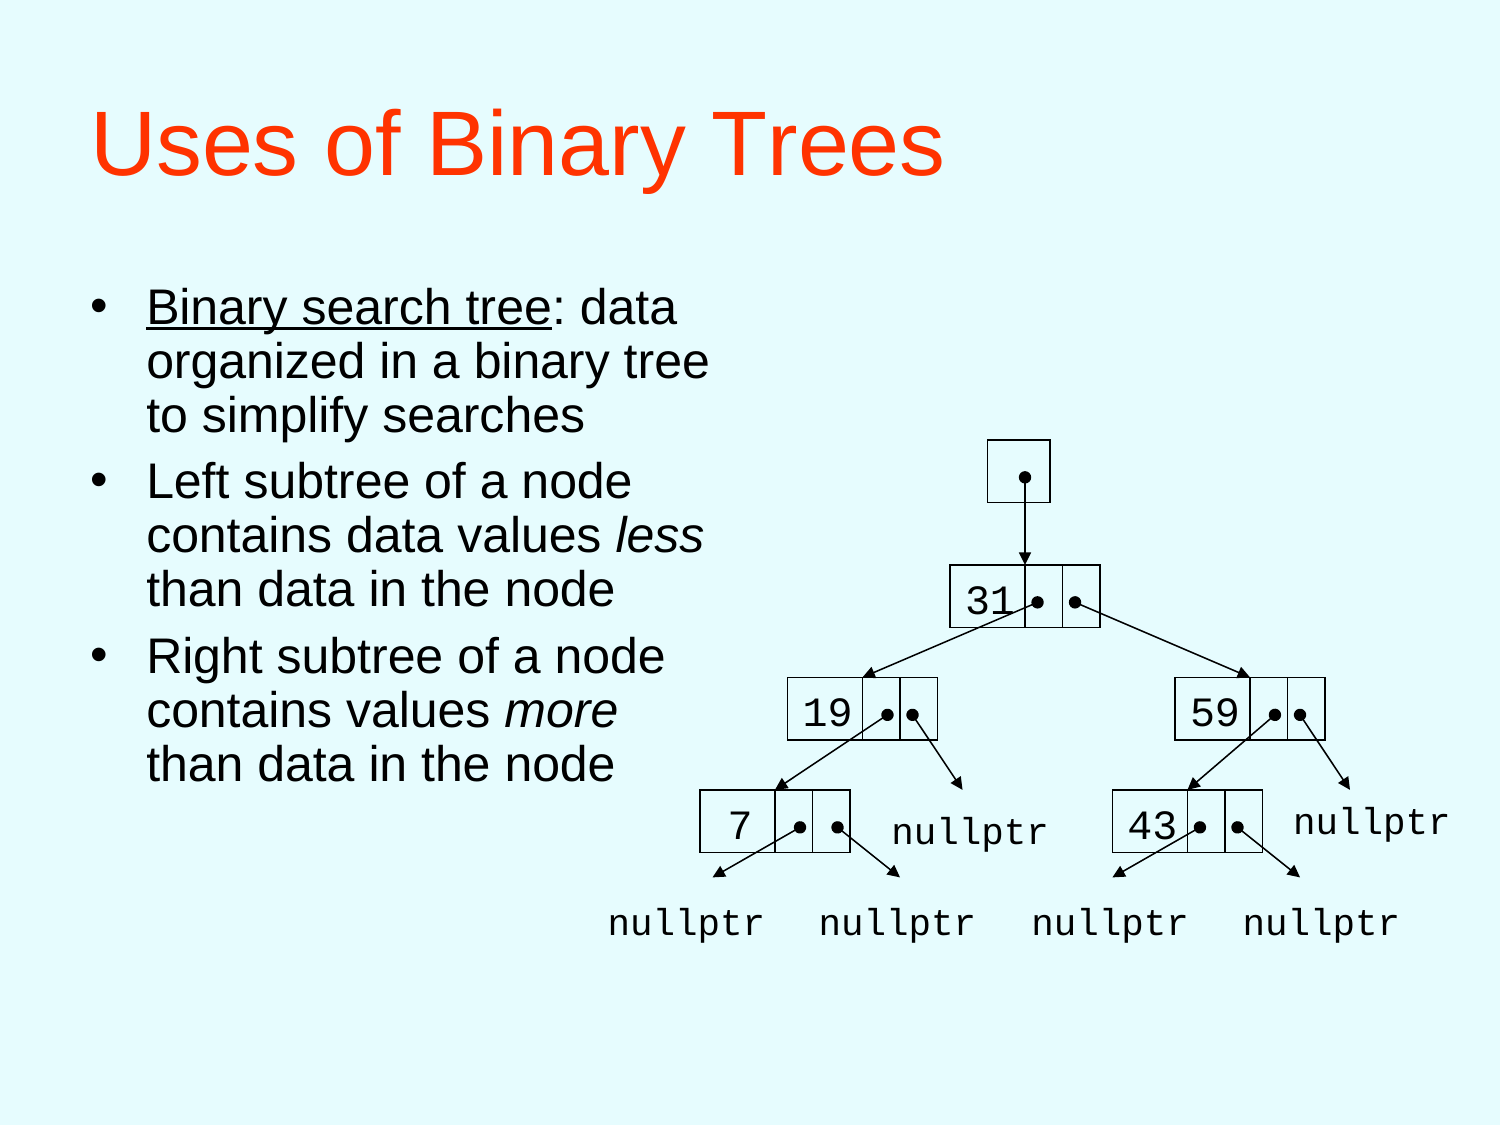

# Uses of Binary Trees
Binary search tree: data organized in a binary tree to simplify searches
Left subtree of a node contains data values less than data in the node
Right subtree of a node contains values more than data in the node
31
19
59
7
43
nullptr
nullptr
nullptr
nullptr
nullptr
nullptr